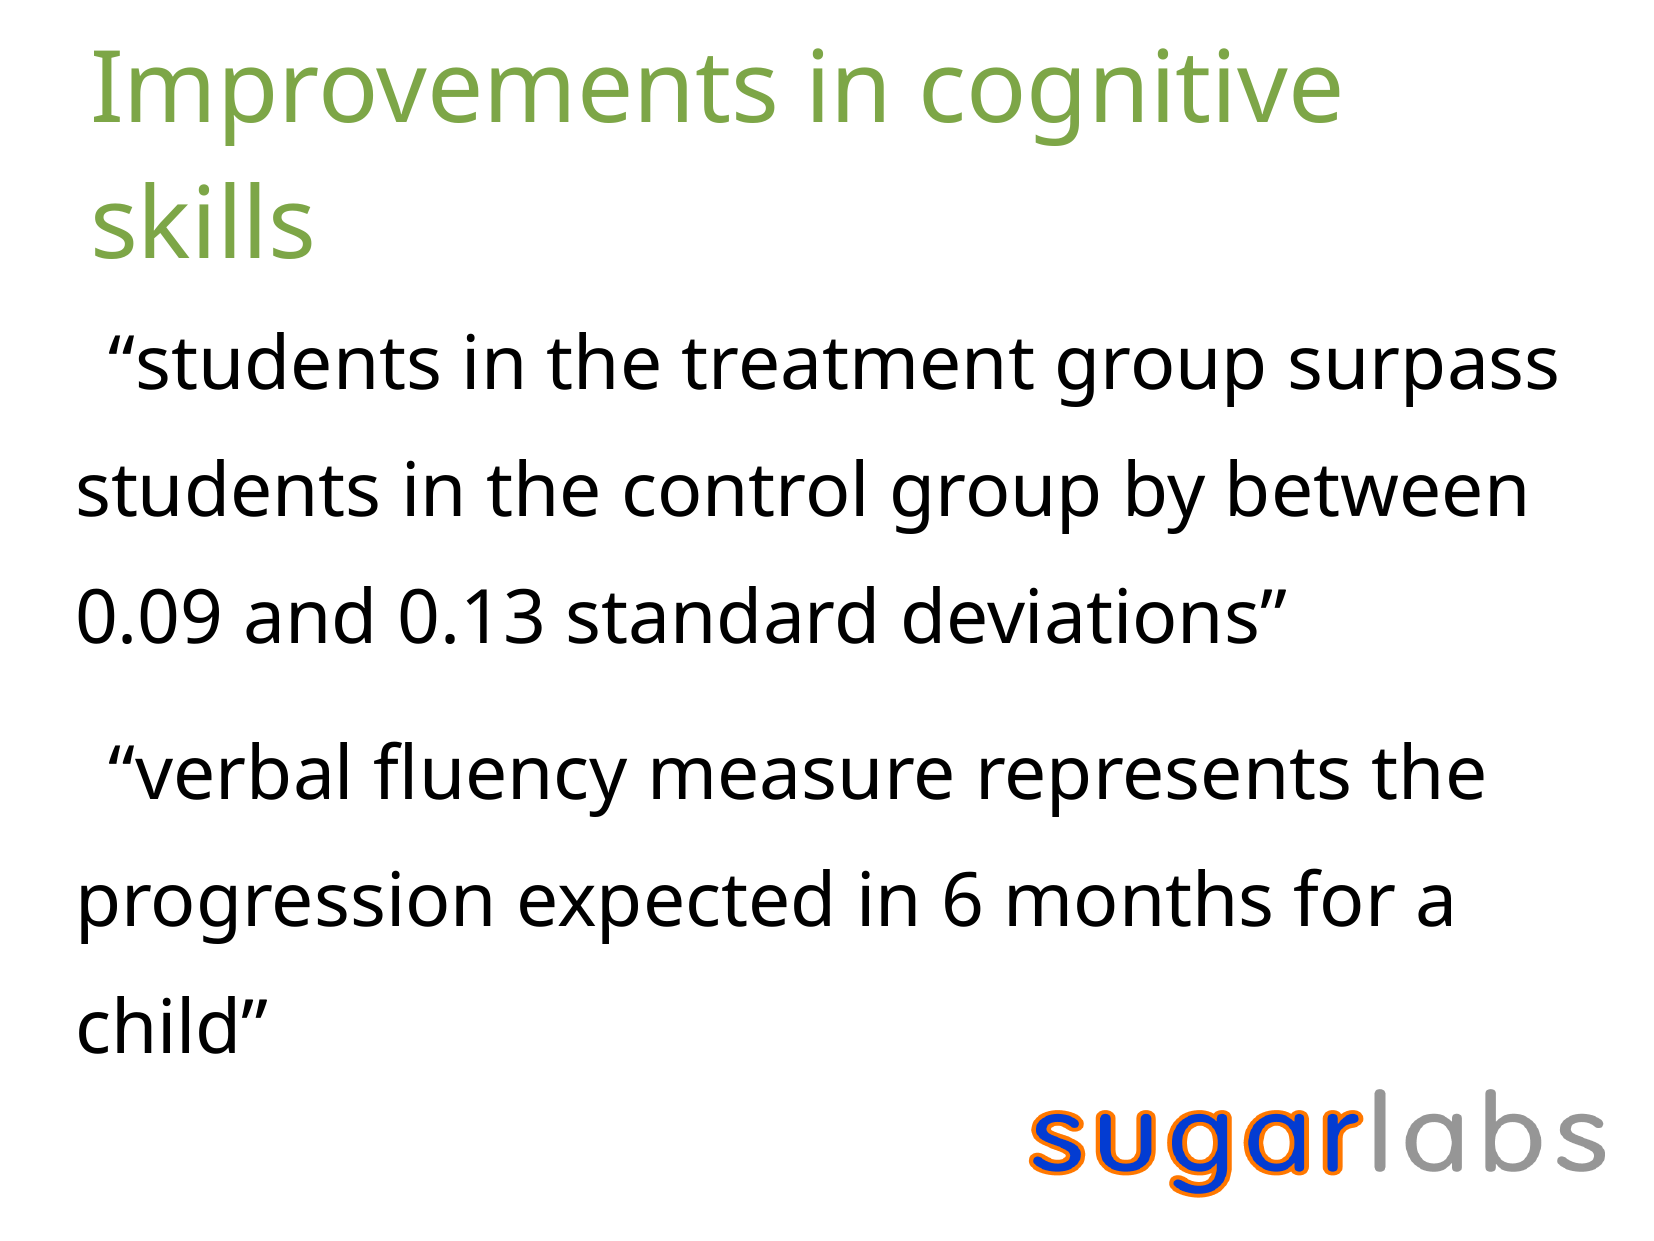

Improvements in cognitive skills
# “students in the treatment group surpass students in the control group by between 0.09 and 0.13 standard deviations”
“verbal fluency measure represents the progression expected in 6 months for a child”